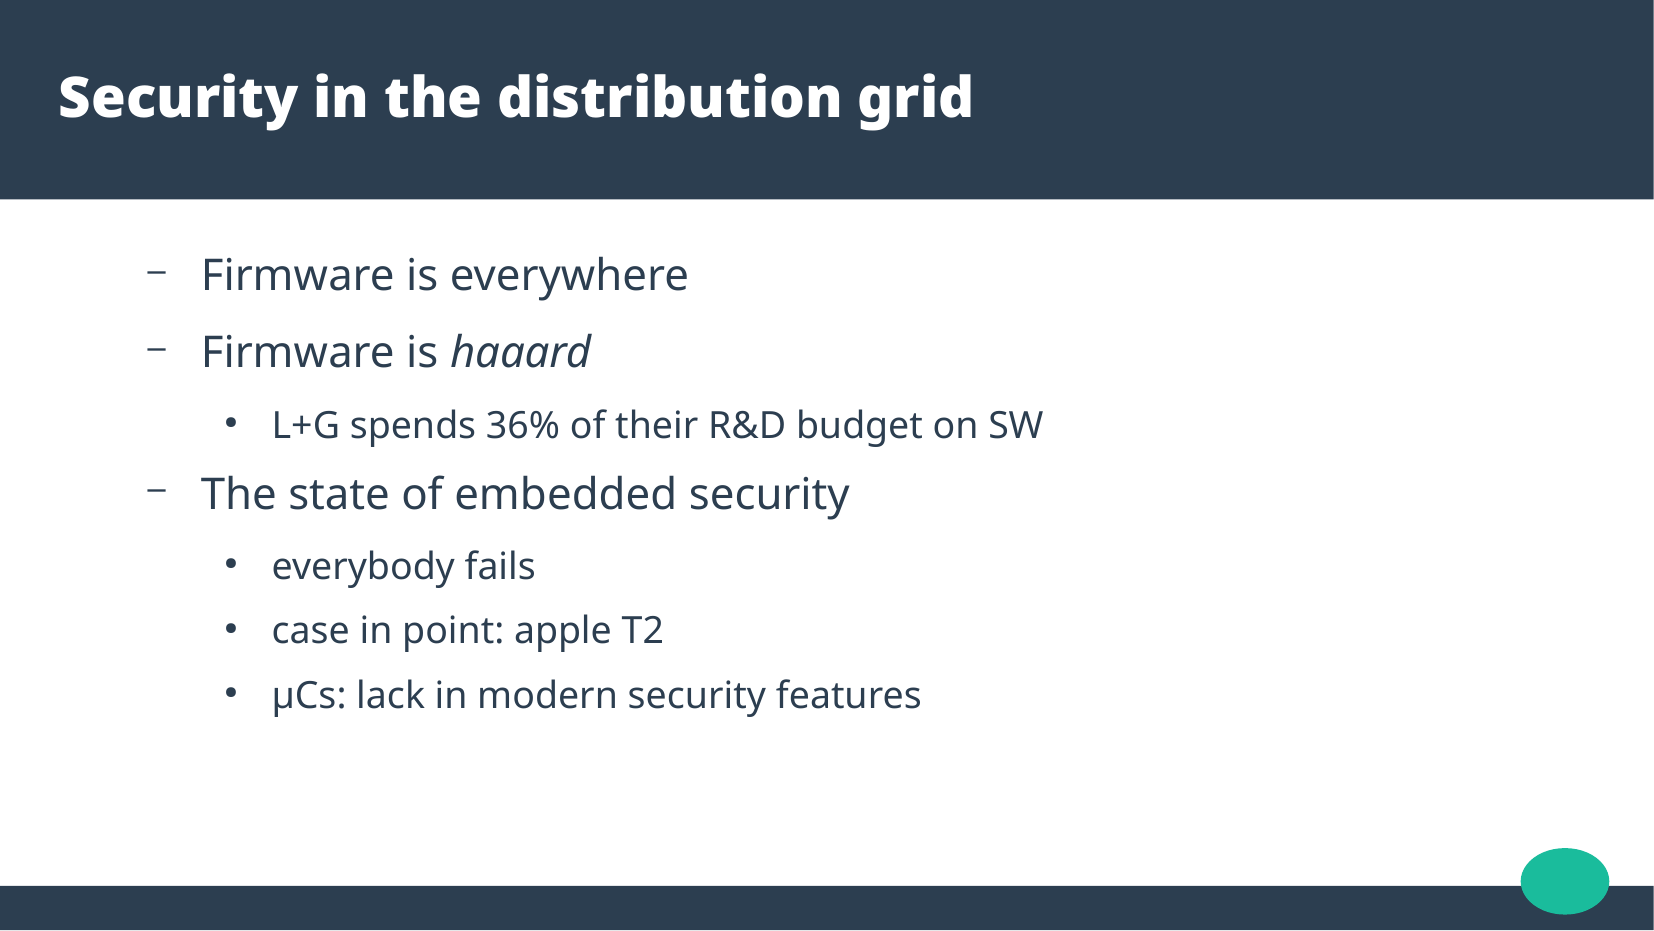

# Security in the distribution grid
Firmware is everywhere
Firmware is haaard
L+G spends 36% of their R&D budget on SW
The state of embedded security
everybody fails
case in point: apple T2
µCs: lack in modern security features